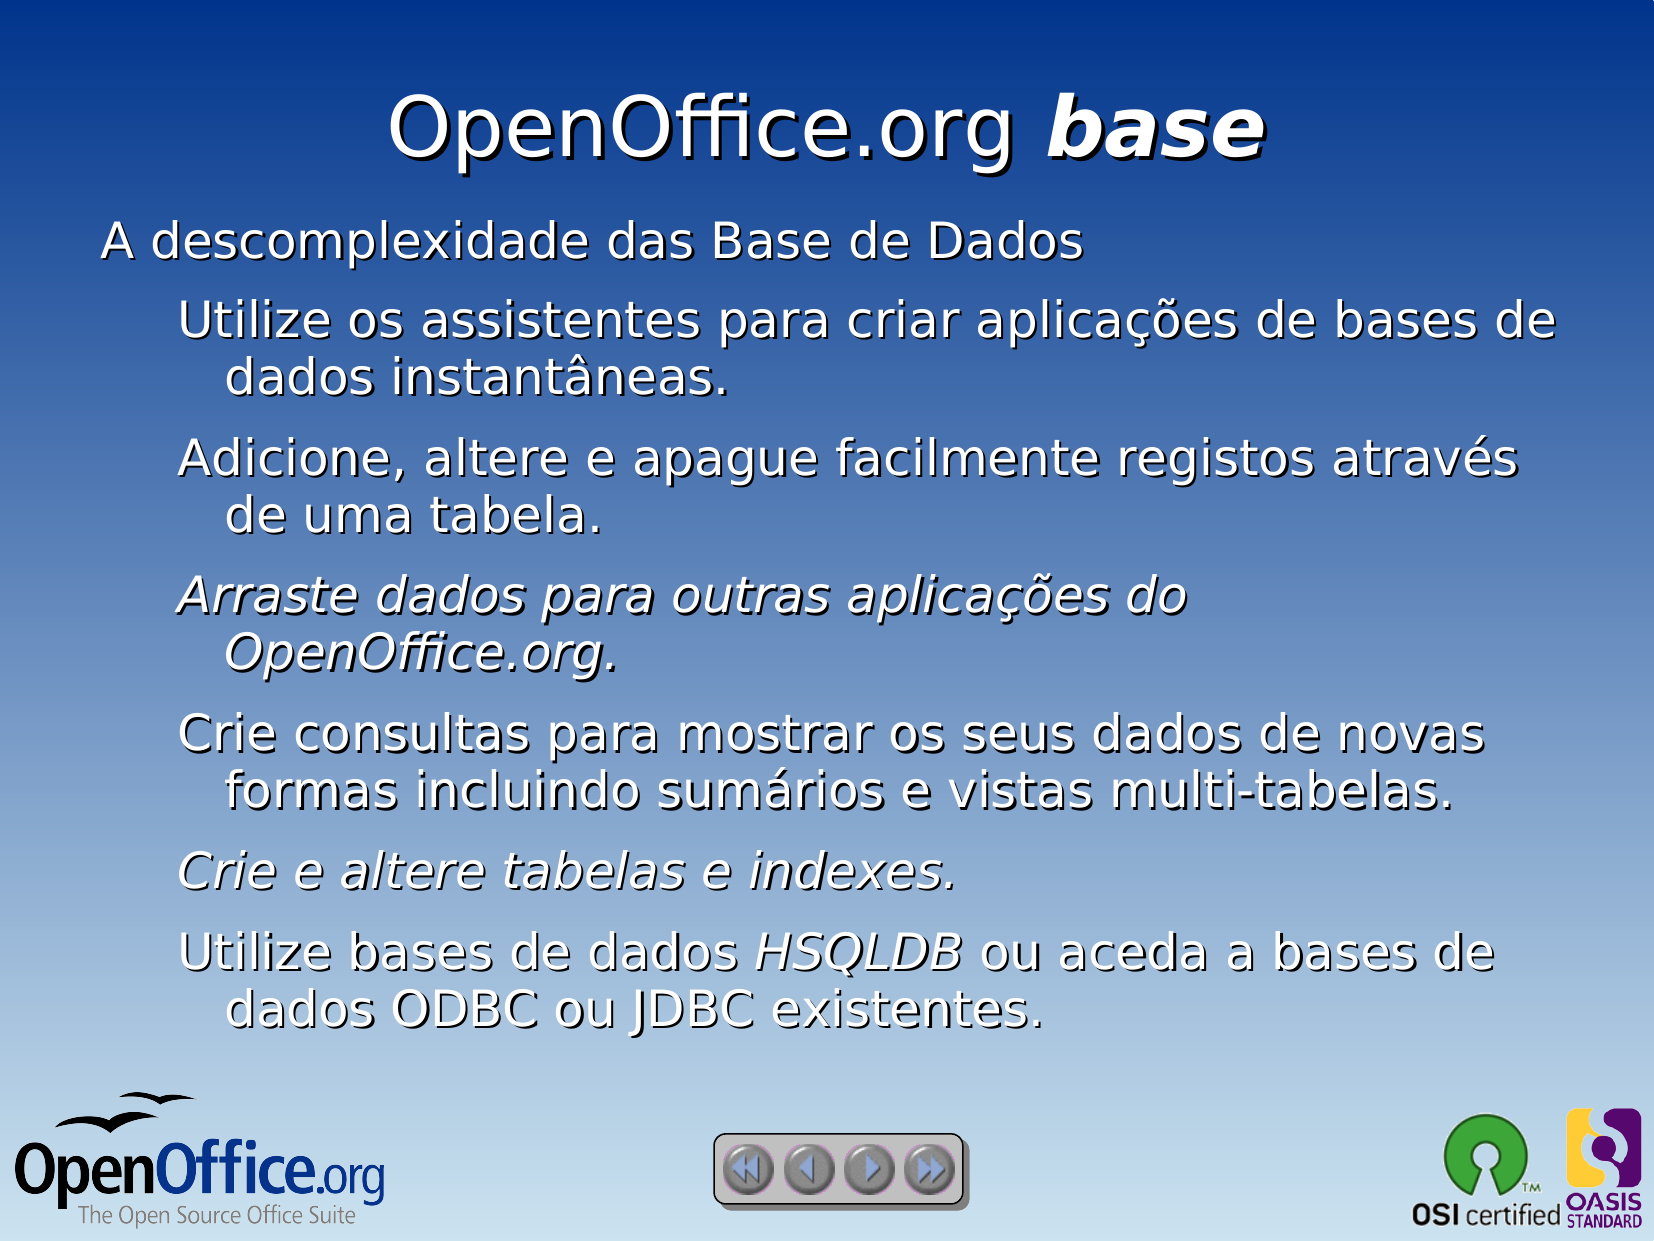

# OpenOffice.org base
A descomplexidade das Base de Dados
Utilize os assistentes para criar aplicações de bases de dados instantâneas.
Adicione, altere e apague facilmente registos através de uma tabela.
Arraste dados para outras aplicações do OpenOffice.org.
Crie consultas para mostrar os seus dados de novas formas incluindo sumários e vistas multi-tabelas.
Crie e altere tabelas e indexes.
Utilize bases de dados HSQLDB ou aceda a bases de dados ODBC ou JDBC existentes.